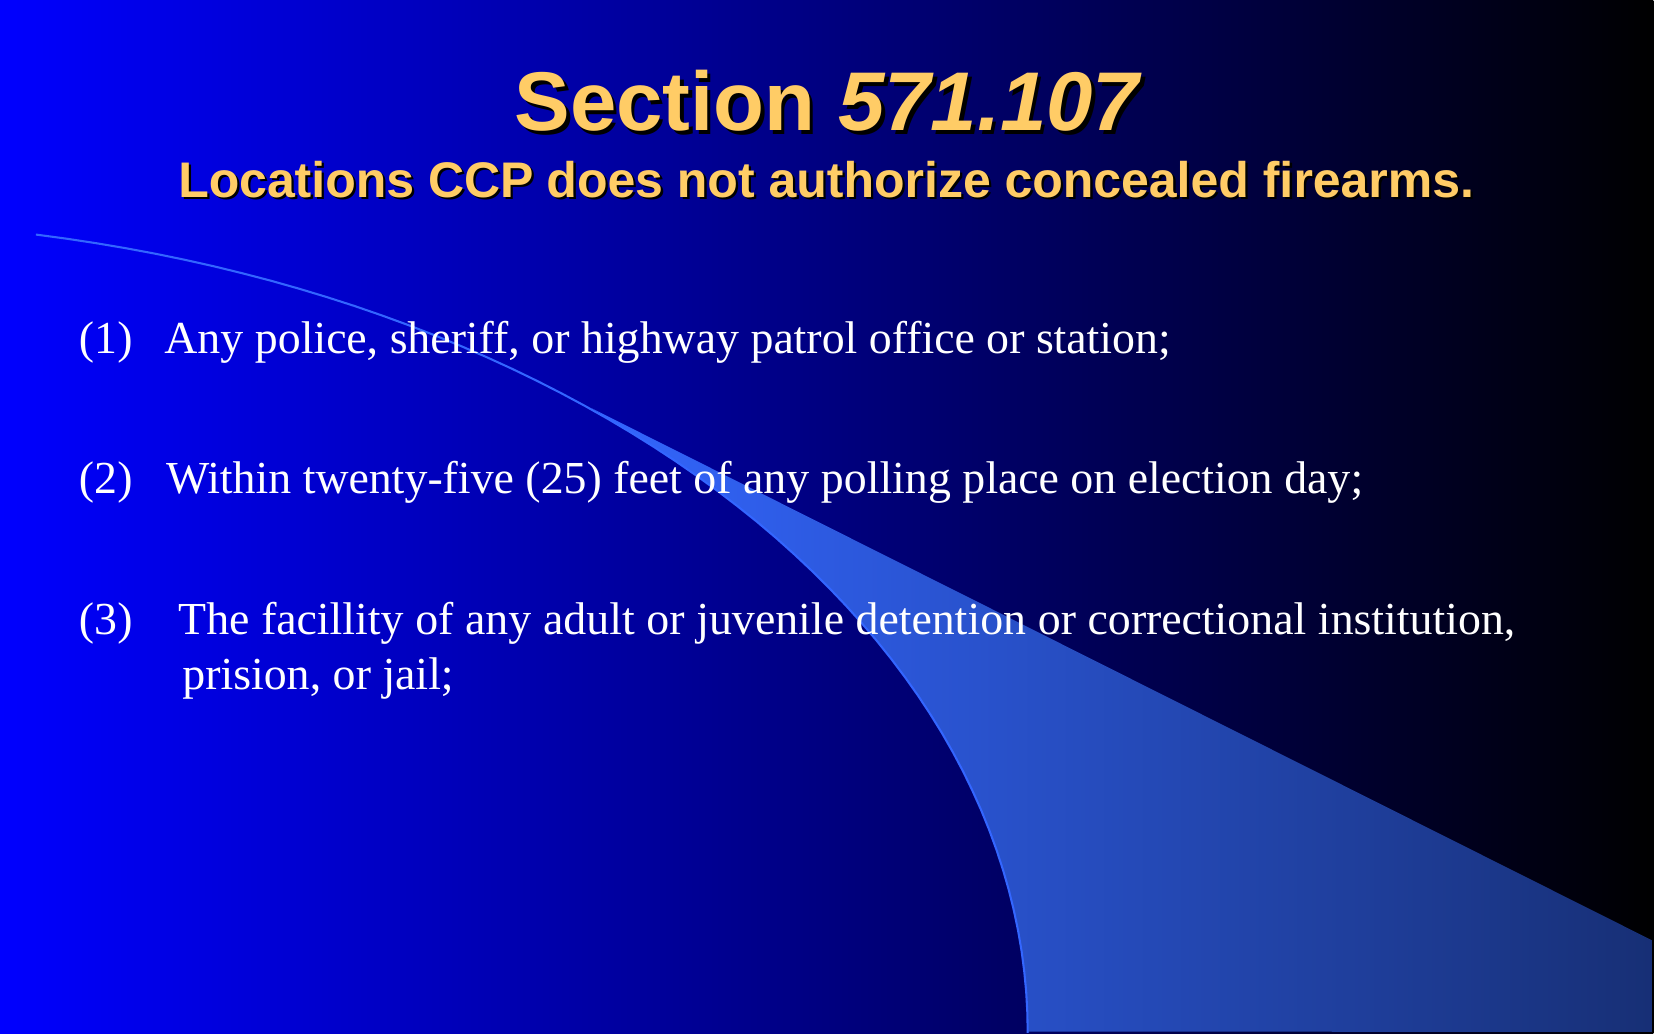

# Section 571.107 Locations CCP does not authorize concealed firearms.
(1) Any police, sheriff, or highway patrol office or station;
(2) Within twenty-five (25) feet of any polling place on election day;
(3) The facillity of any adult or juvenile detention or correctional institution, prision, or jail;